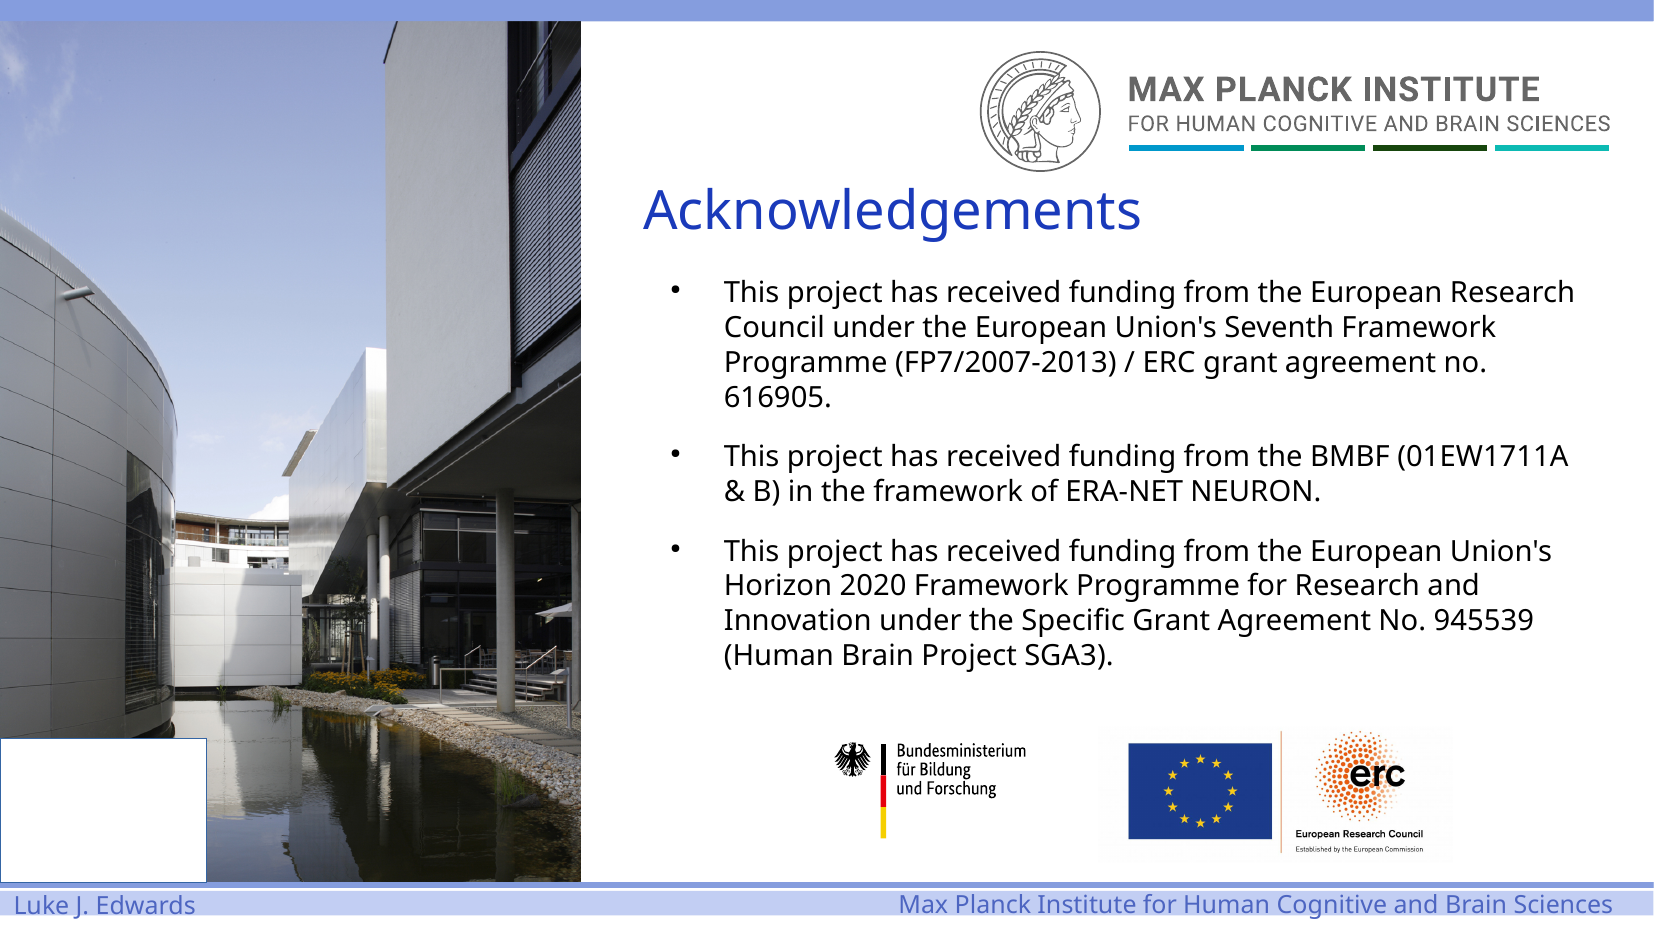

Acknowledgements
# This project has received funding from the European Research Council under the European Union's Seventh Framework Programme (FP7/2007-2013) / ERC grant agreement no. 616905.
This project has received funding from the BMBF (01EW1711A & B) in the framework of ERA-NET NEURON.
This project has received funding from the European Union's Horizon 2020 Framework Programme for Research and Innovation under the Specific Grant Agreement No. 945539 (Human Brain Project SGA3).